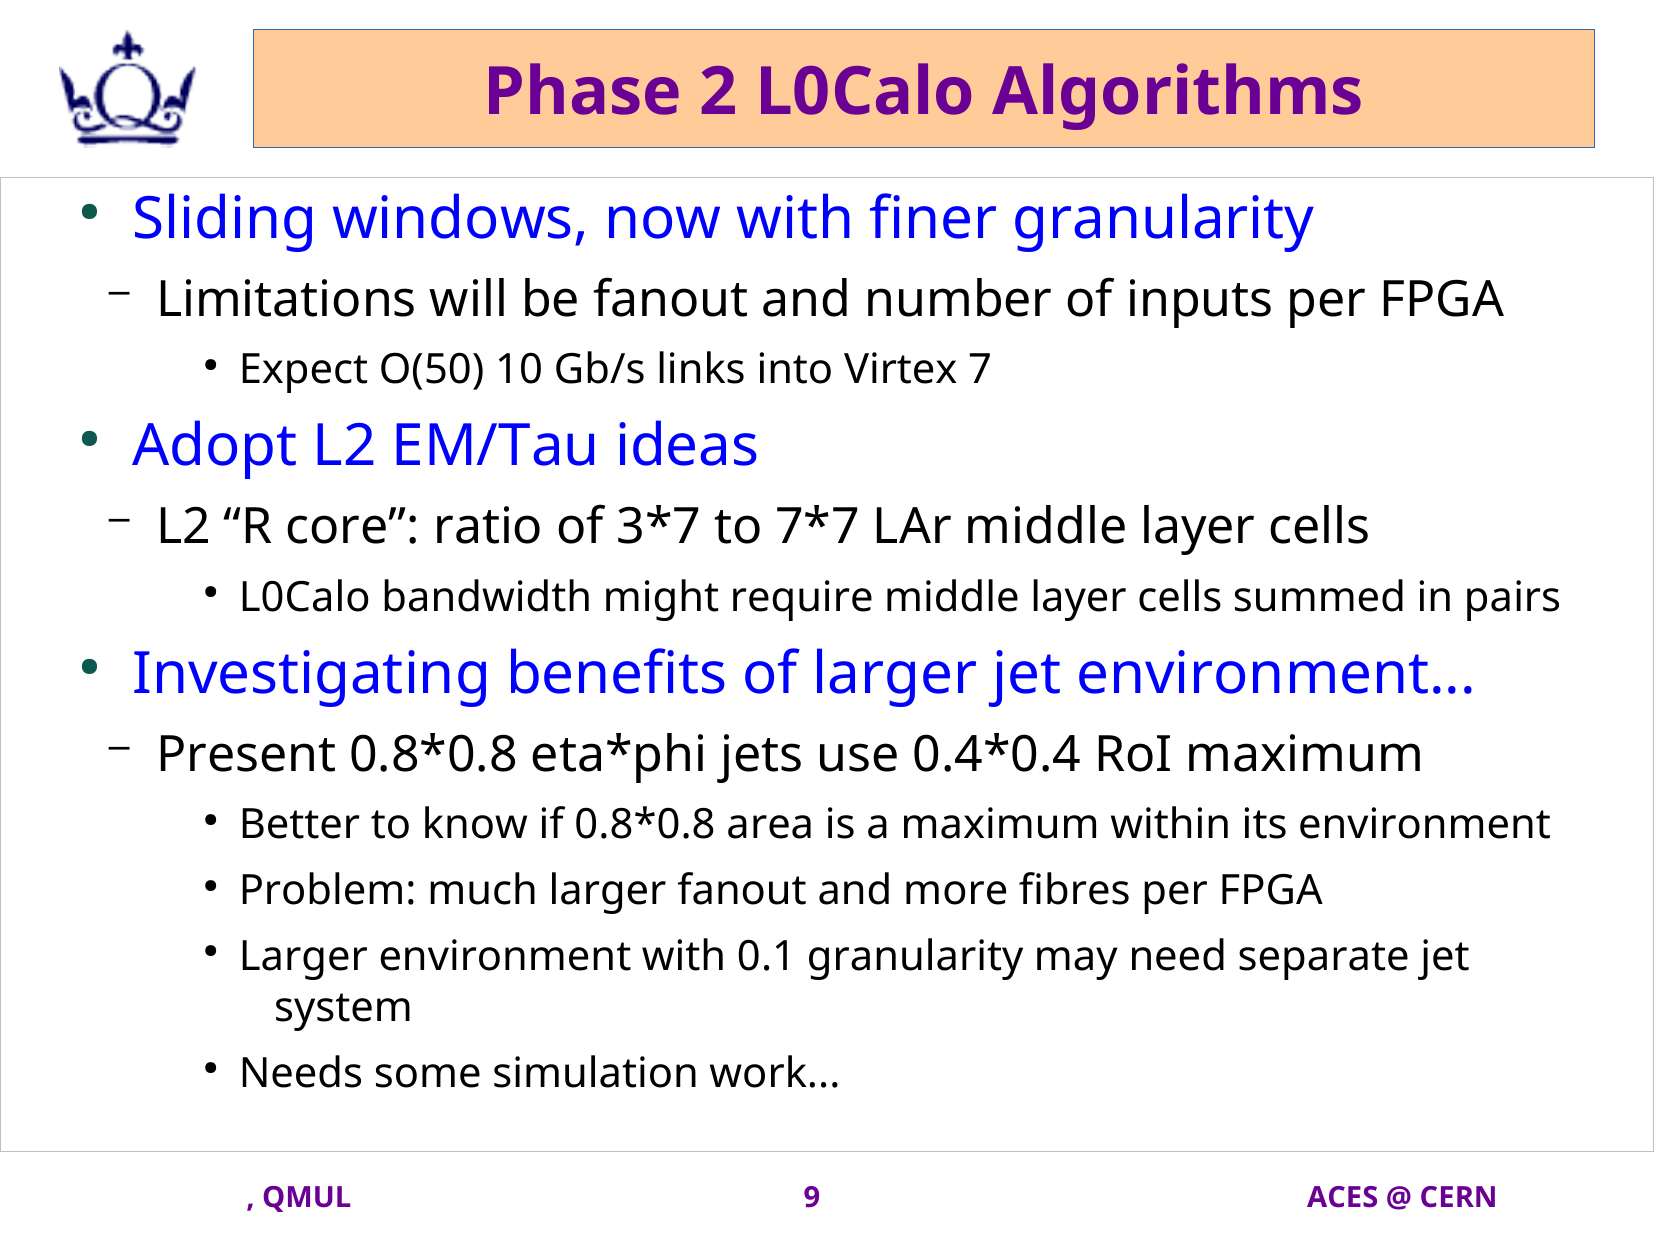

# Phase 2 L0Calo Algorithms
Sliding windows, now with finer granularity
Limitations will be fanout and number of inputs per FPGA
Expect O(50) 10 Gb/s links into Virtex 7
Adopt L2 EM/Tau ideas
L2 “R core”: ratio of 3*7 to 7*7 LAr middle layer cells
L0Calo bandwidth might require middle layer cells summed in pairs
Investigating benefits of larger jet environment...
Present 0.8*0.8 eta*phi jets use 0.4*0.4 RoI maximum
Better to know if 0.8*0.8 area is a maximum within its environment
Problem: much larger fanout and more fibres per FPGA
Larger environment with 0.1 granularity may need separate jet system
Needs some simulation work...